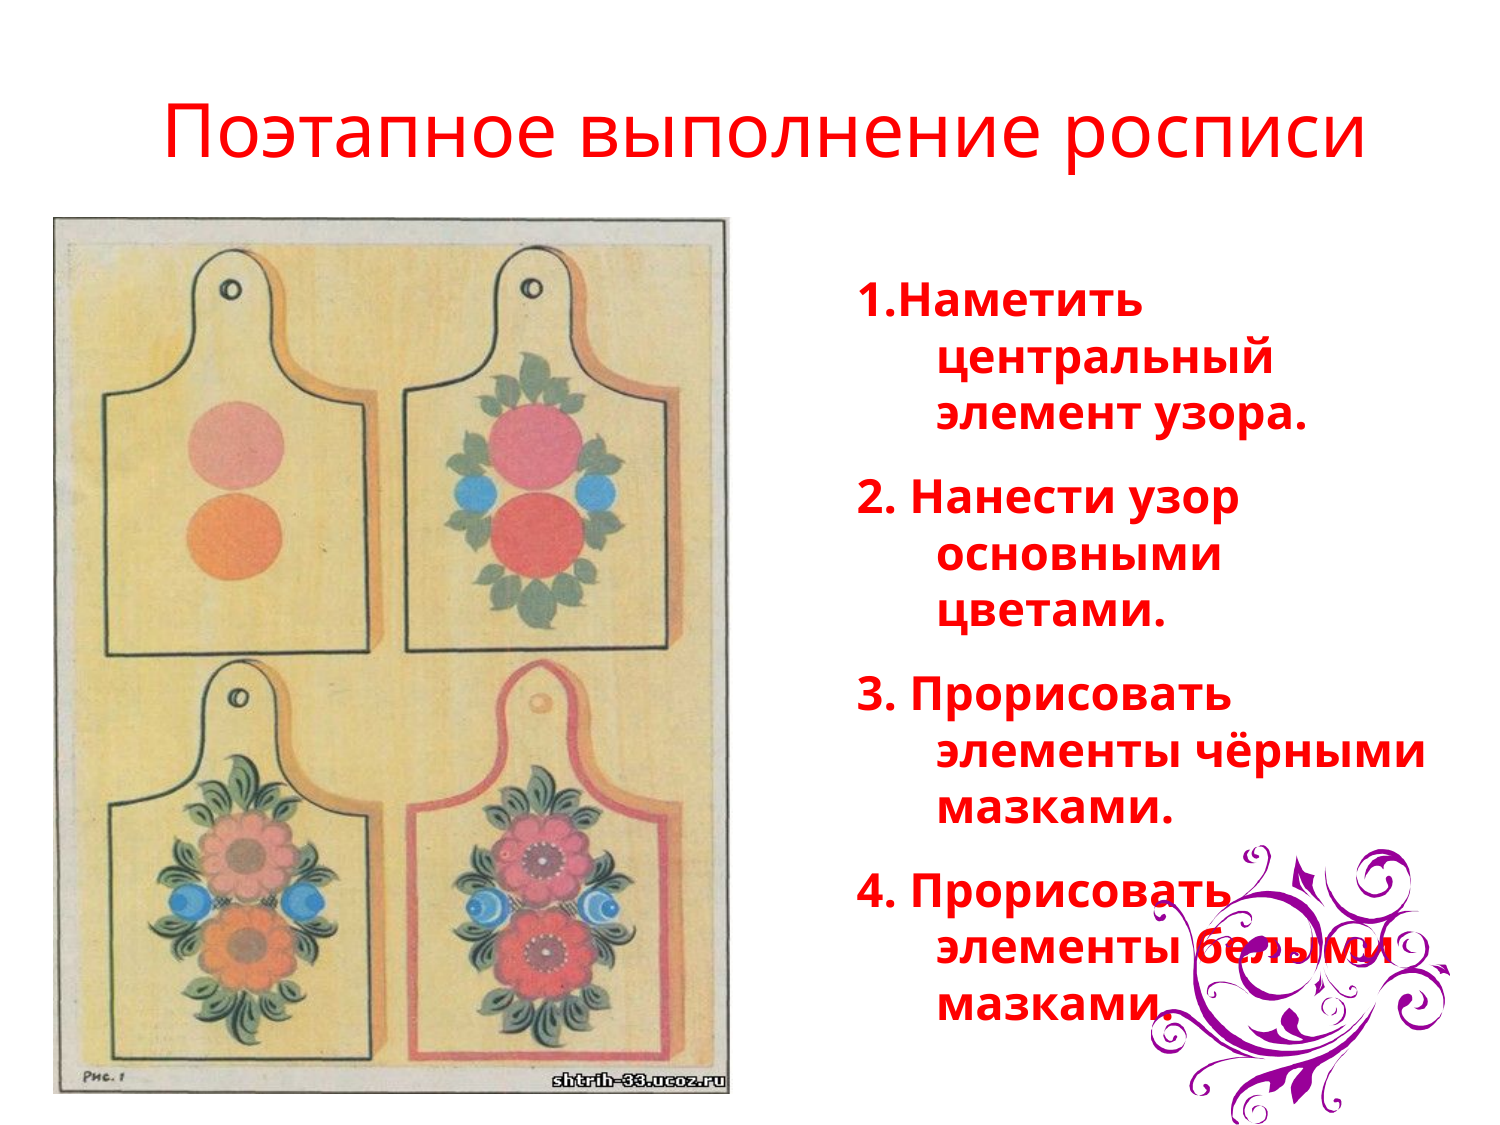

# Поэтапное выполнение росписи
1.Наметить центральный элемент узора.
2. Нанести узор основными цветами.
3. Прорисовать элементы чёрными мазками.
4. Прорисовать элементы белыми мазками.